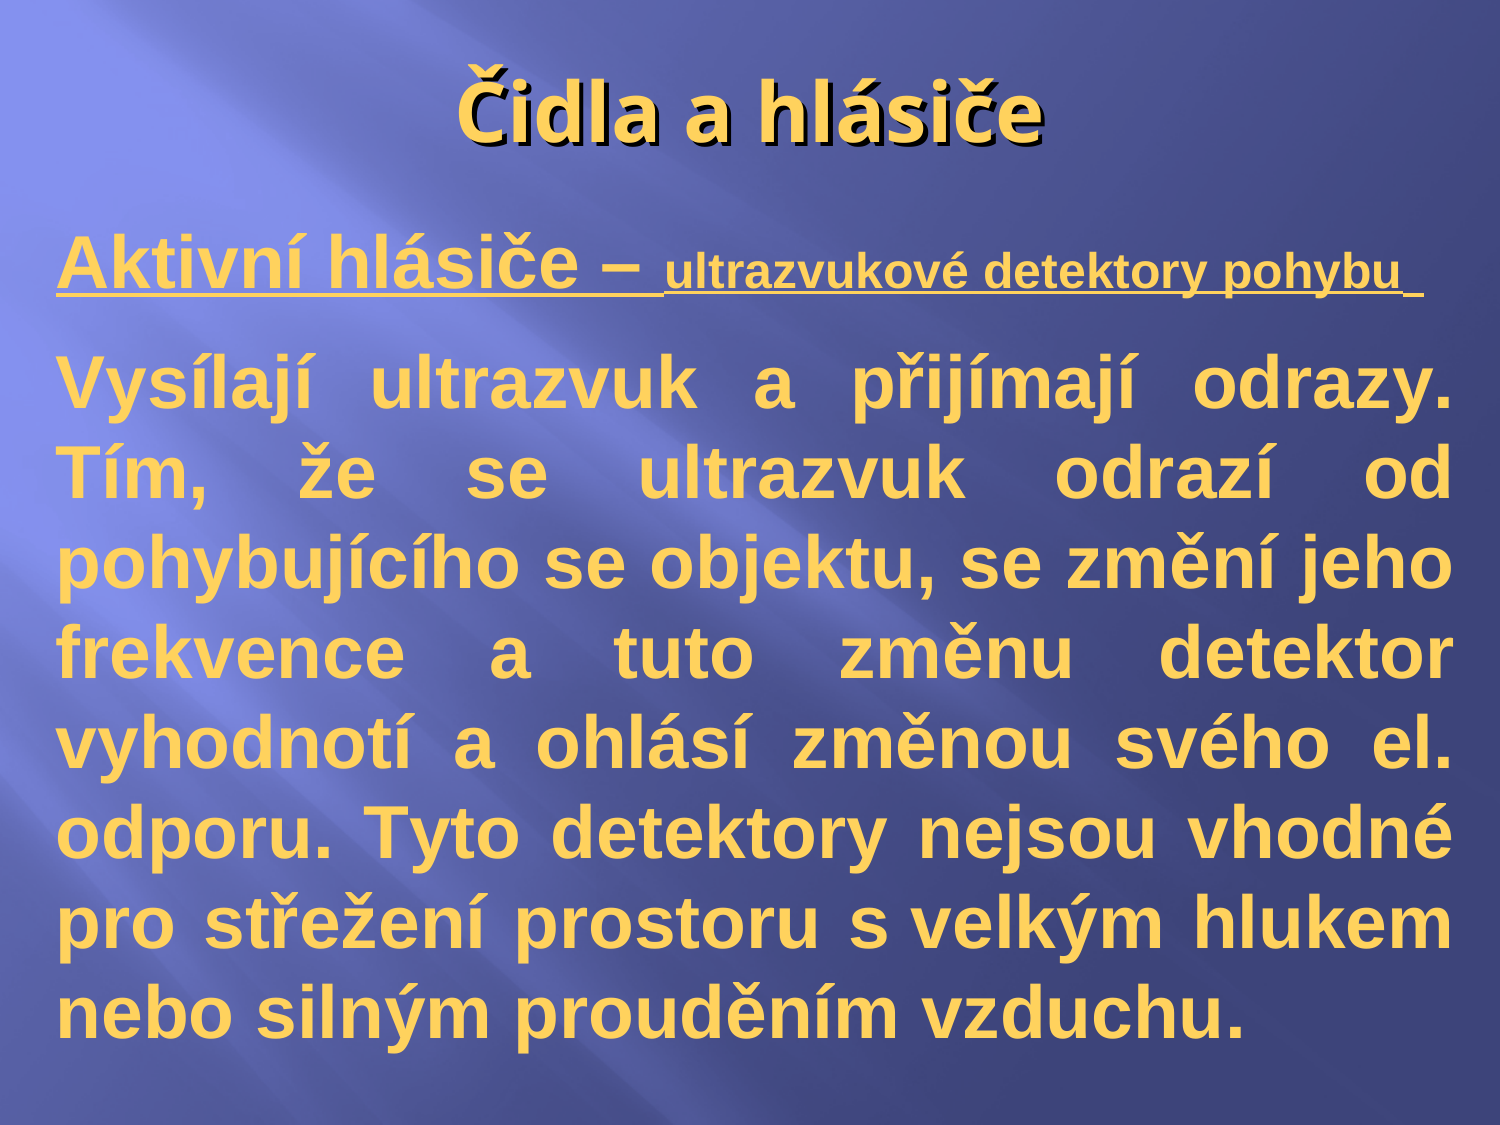

# Čidla a hlásiče
Aktivní hlásiče – ultrazvukové detektory pohybu
Vysílají ultrazvuk a přijímají odrazy. Tím, že se ultrazvuk odrazí od pohybujícího se objektu, se změní jeho frekvence a tuto změnu detektor vyhodnotí a ohlásí změnou svého el. odporu. Tyto detektory nejsou vhodné pro střežení prostoru s velkým hlukem nebo silným prouděním vzduchu.